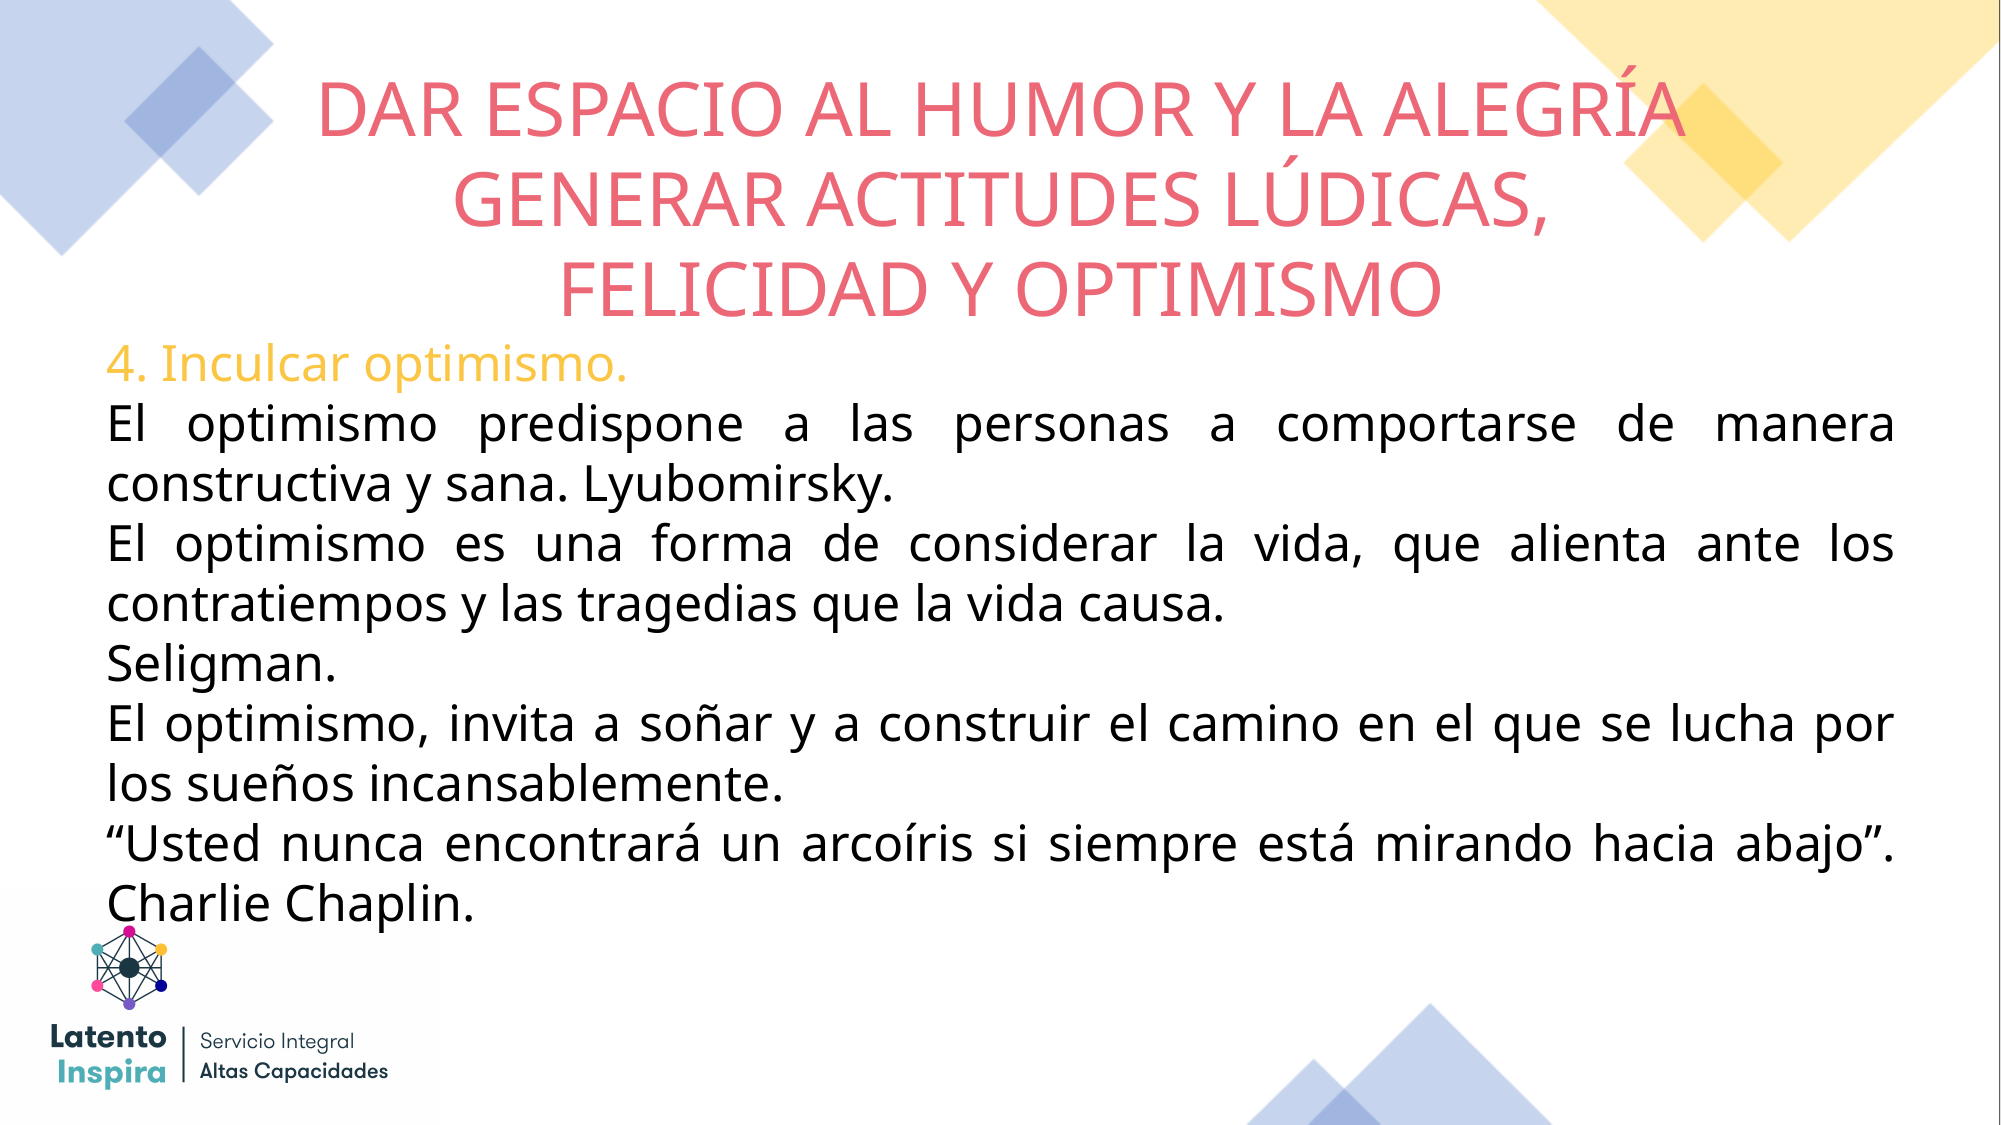

DAR ESPACIO AL HUMOR Y LA ALEGRÍA
GENERAR ACTITUDES LÚDICAS,
FELICIDAD Y OPTIMISMO
4. Inculcar optimismo.
El optimismo predispone a las personas a comportarse de manera constructiva y sana. Lyubomirsky.
El optimismo es una forma de considerar la vida, que alienta ante los contratiempos y las tragedias que la vida causa.
Seligman.
El optimismo, invita a soñar y a construir el camino en el que se lucha por los sueños incansablemente.
“Usted nunca encontrará un arcoíris si siempre está mirando hacia abajo”. Charlie Chaplin.